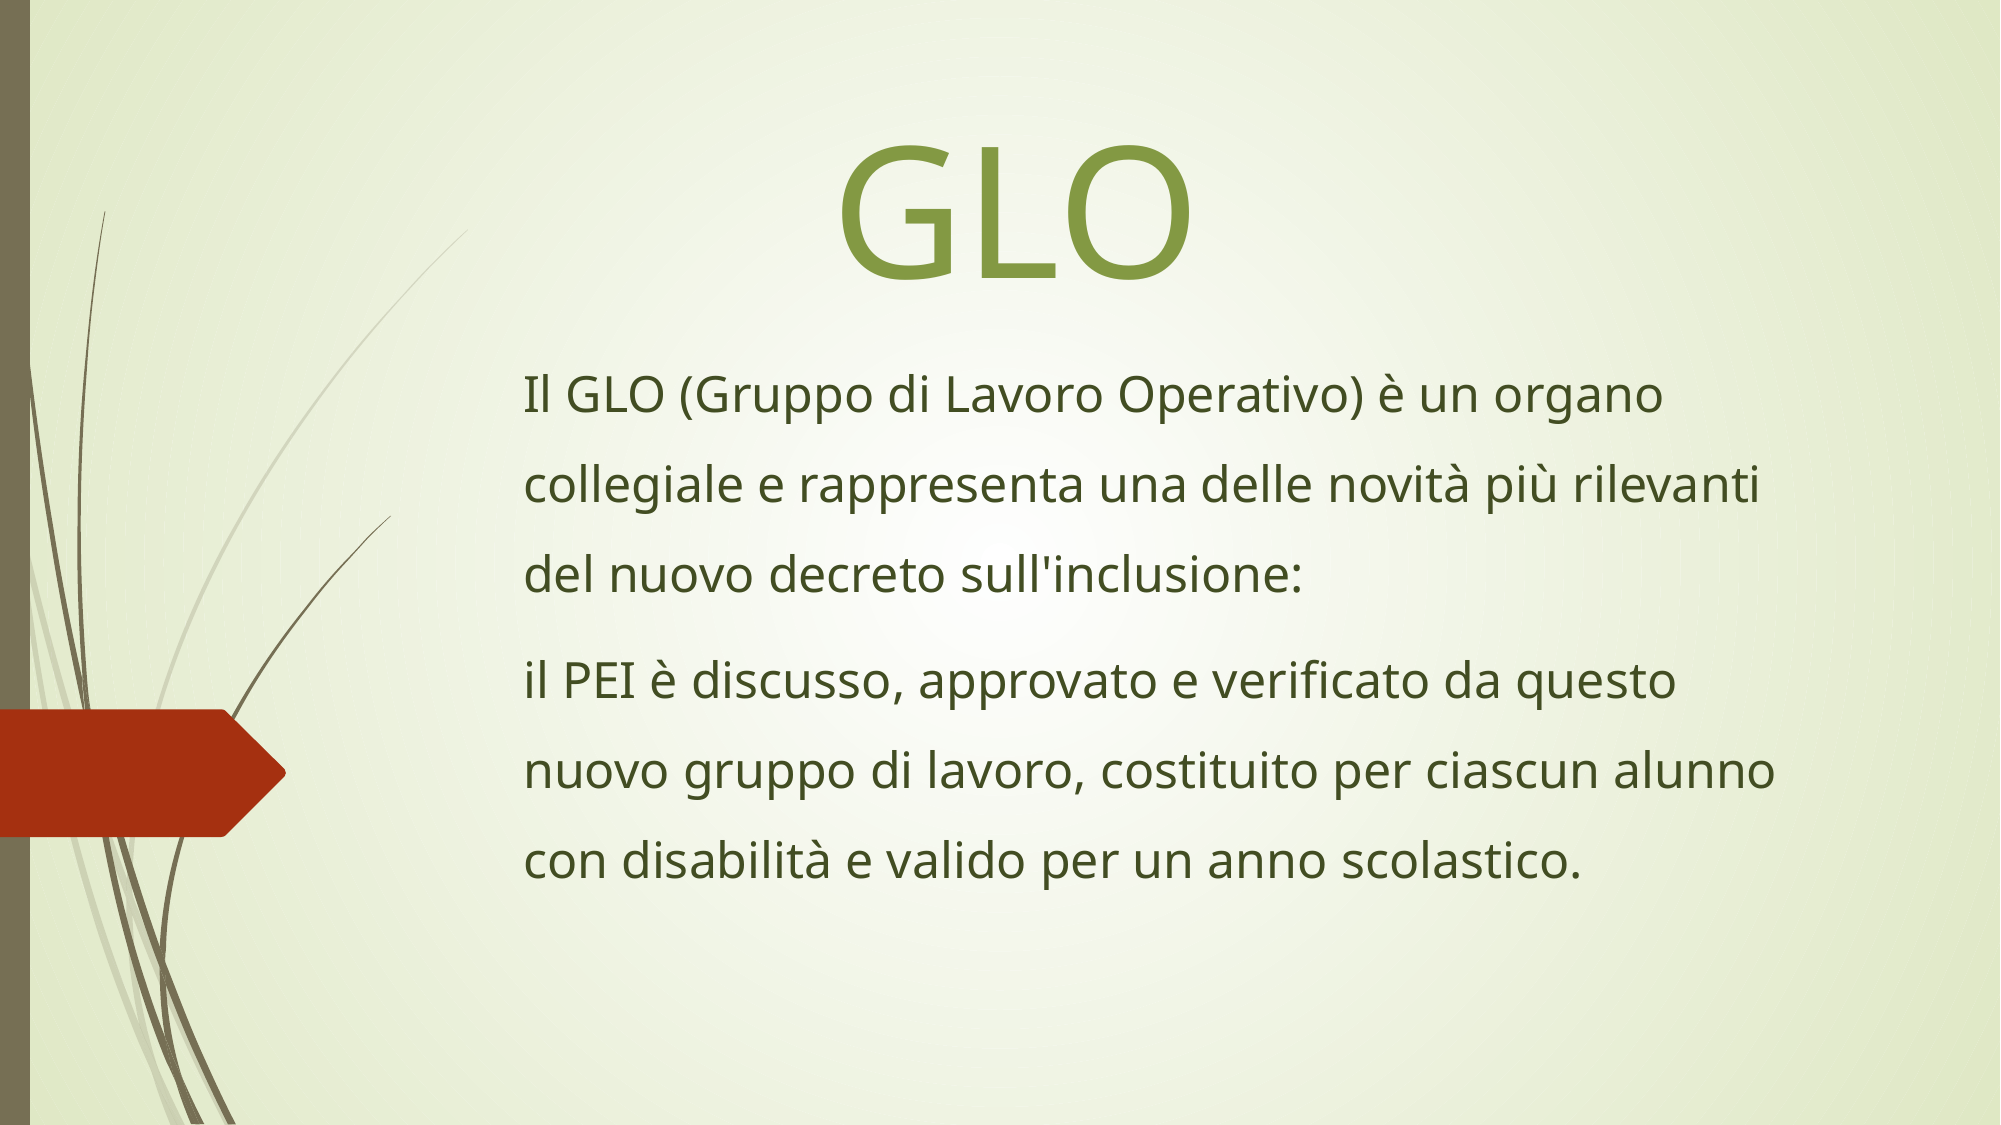

# GLO
Il GLO (Gruppo di Lavoro Operativo) è un organo collegiale e rappresenta una delle novità più rilevanti del nuovo decreto sull'inclusione:
il PEI è discusso, approvato e verificato da questo nuovo gruppo di lavoro, costituito per ciascun alunno con disabilità e valido per un anno scolastico.